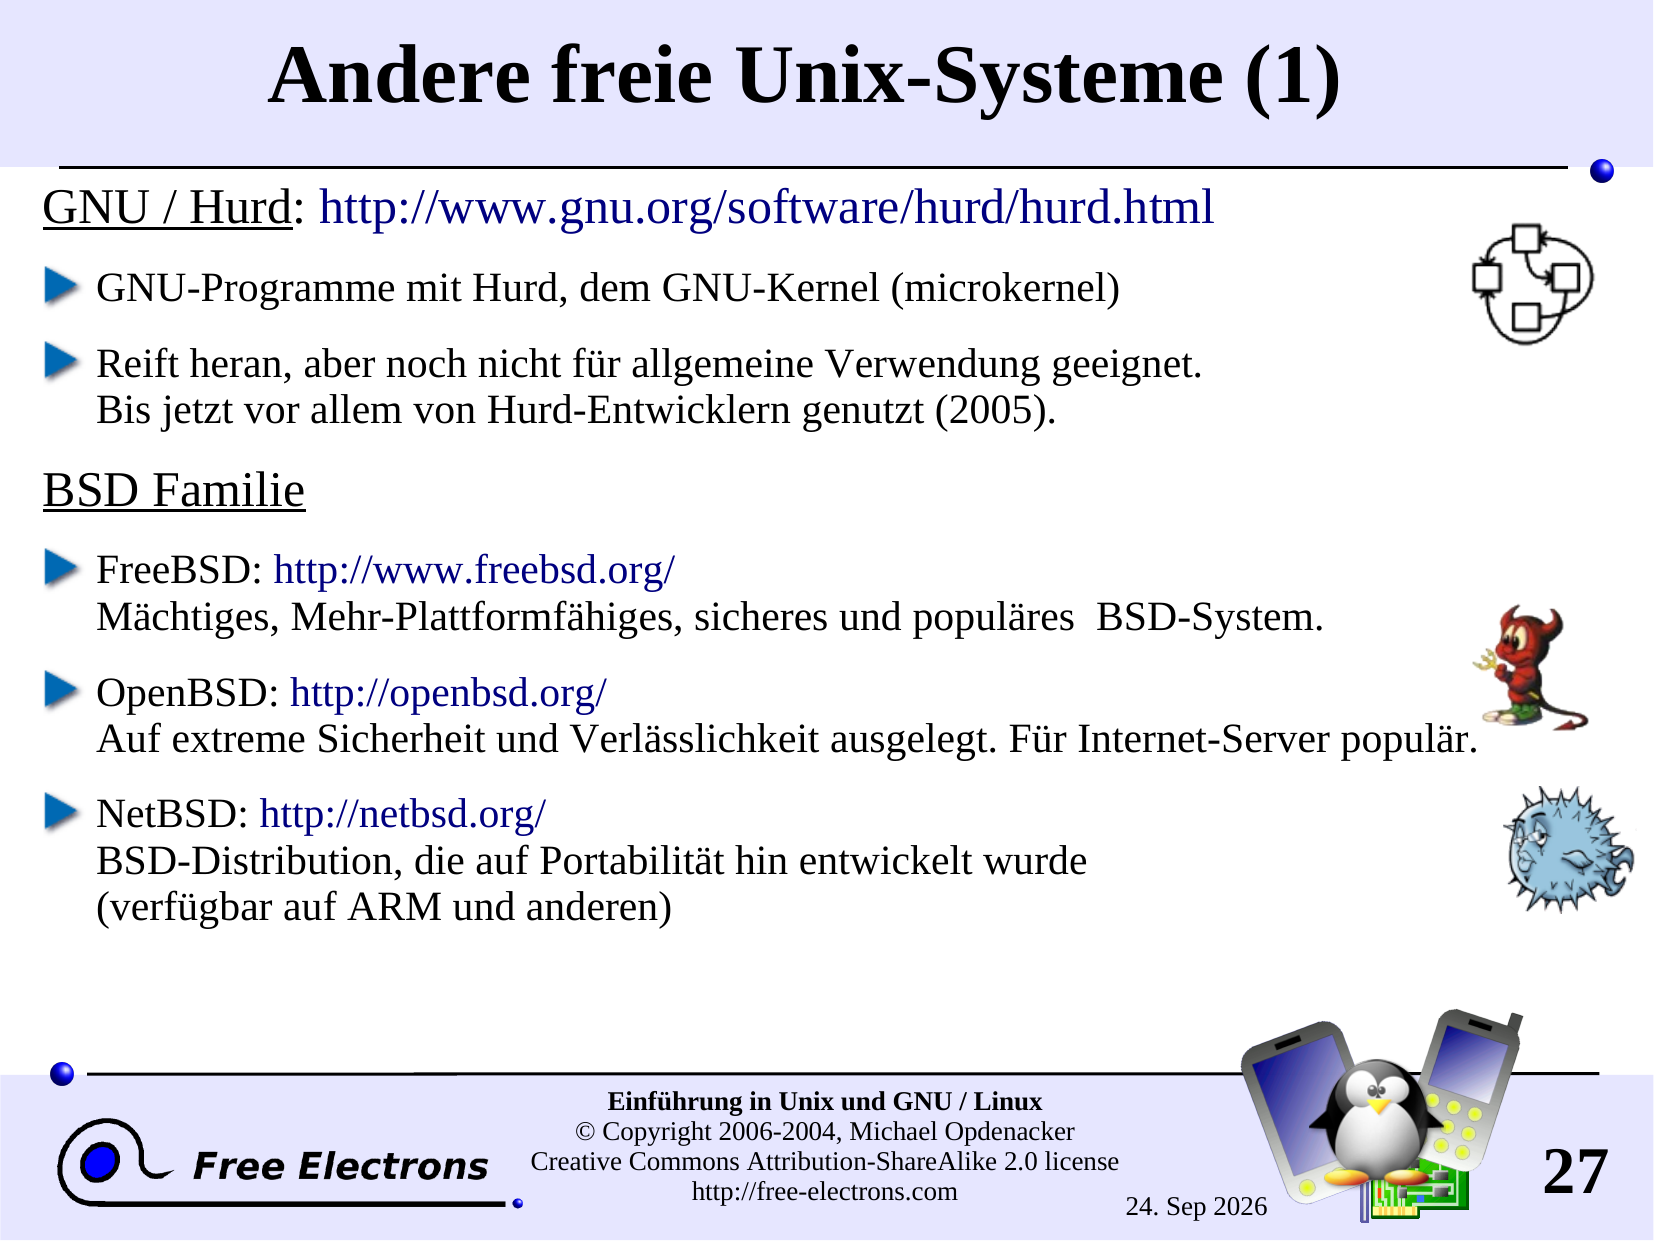

# Andere freie Unix-Systeme (1)
GNU / Hurd: http://www.gnu.org/software/hurd/hurd.html
GNU-Programme mit Hurd, dem GNU-Kernel (microkernel)
Reift heran, aber noch nicht für allgemeine Verwendung geeignet.
Bis jetzt vor allem von Hurd-Entwicklern genutzt (2005).
BSD Familie
FreeBSD: http://www.freebsd.org/
Mächtiges, Mehr-Plattformfähiges, sicheres und populäres BSD-System.
OpenBSD: http://openbsd.org/
Auf extreme Sicherheit und Verlässlichkeit ausgelegt. Für Internet-Server populär.
NetBSD: http://netbsd.org/
BSD-Distribution, die auf Portabilität hin entwickelt wurde
(verfügbar auf ARM und anderen)